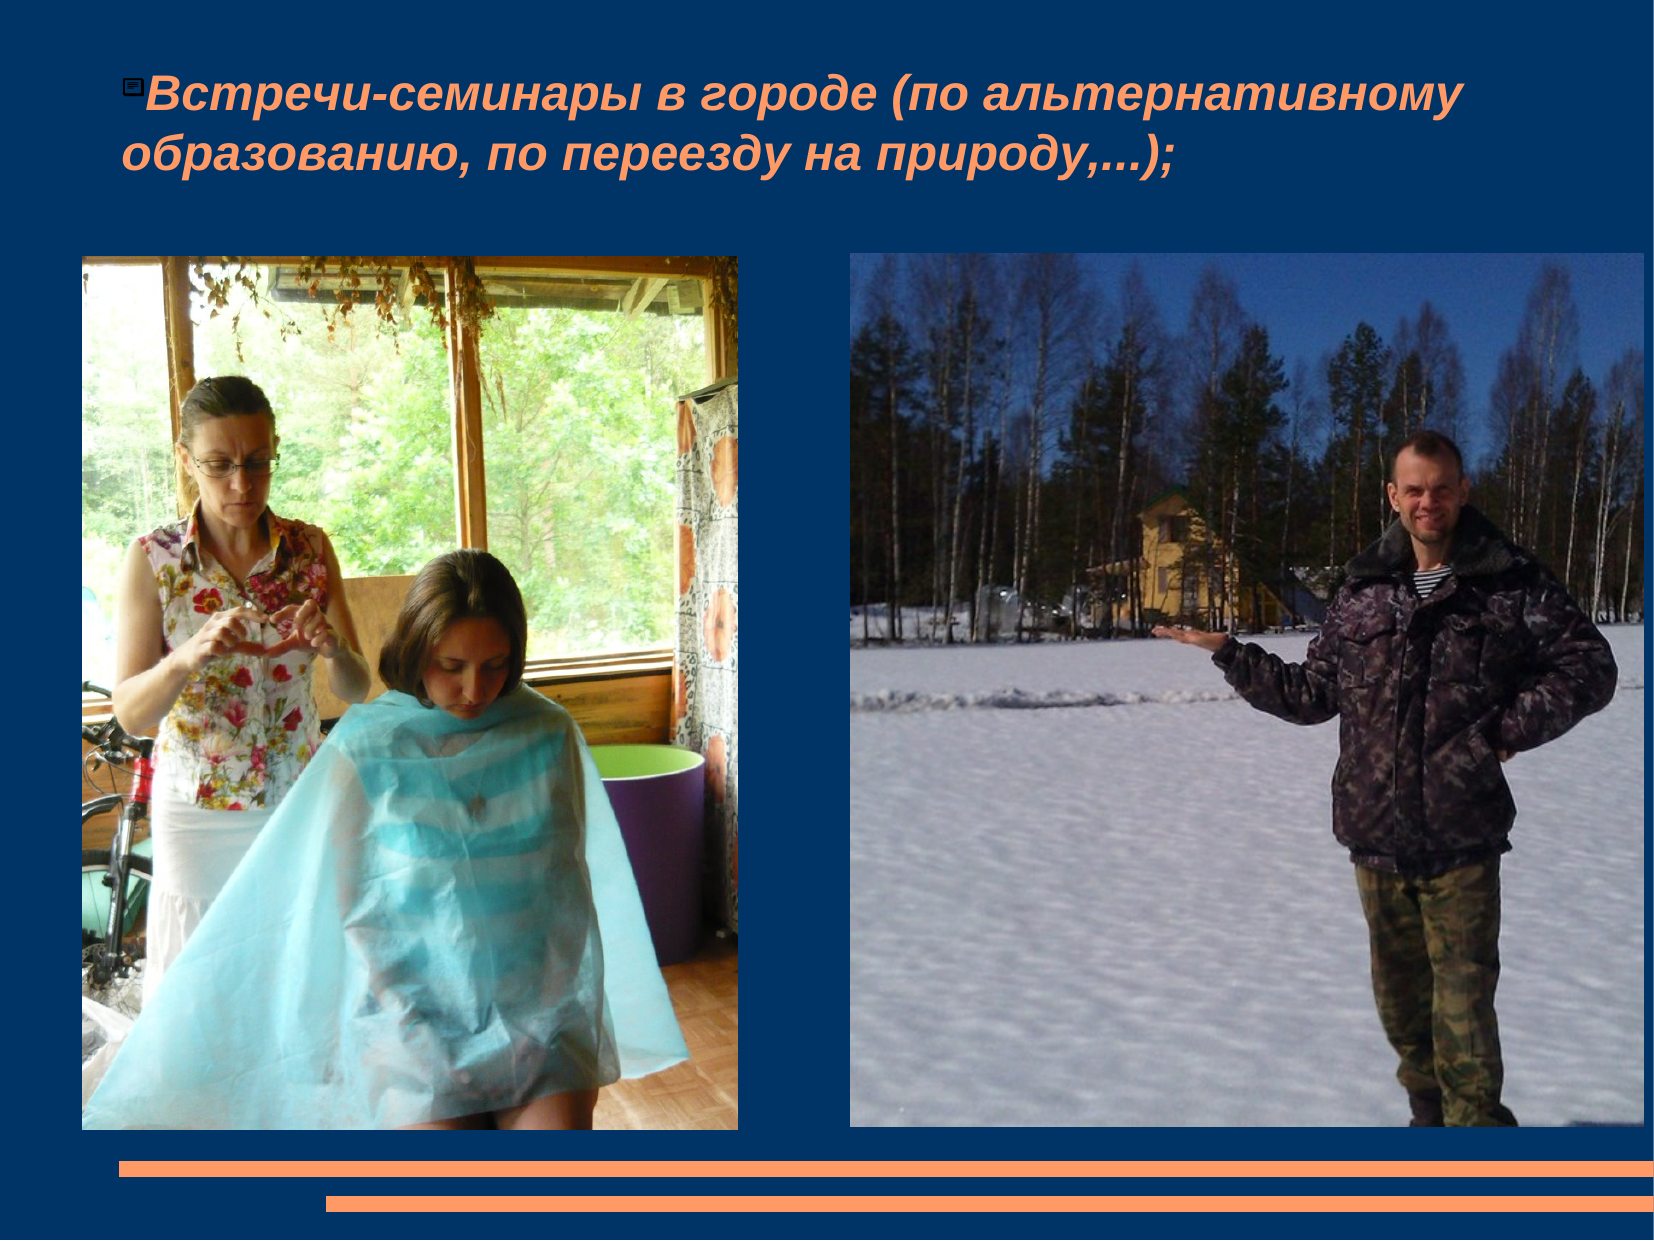

# Встречи-семинары в городе (по альтернативному образованию, по переезду на природу,...);